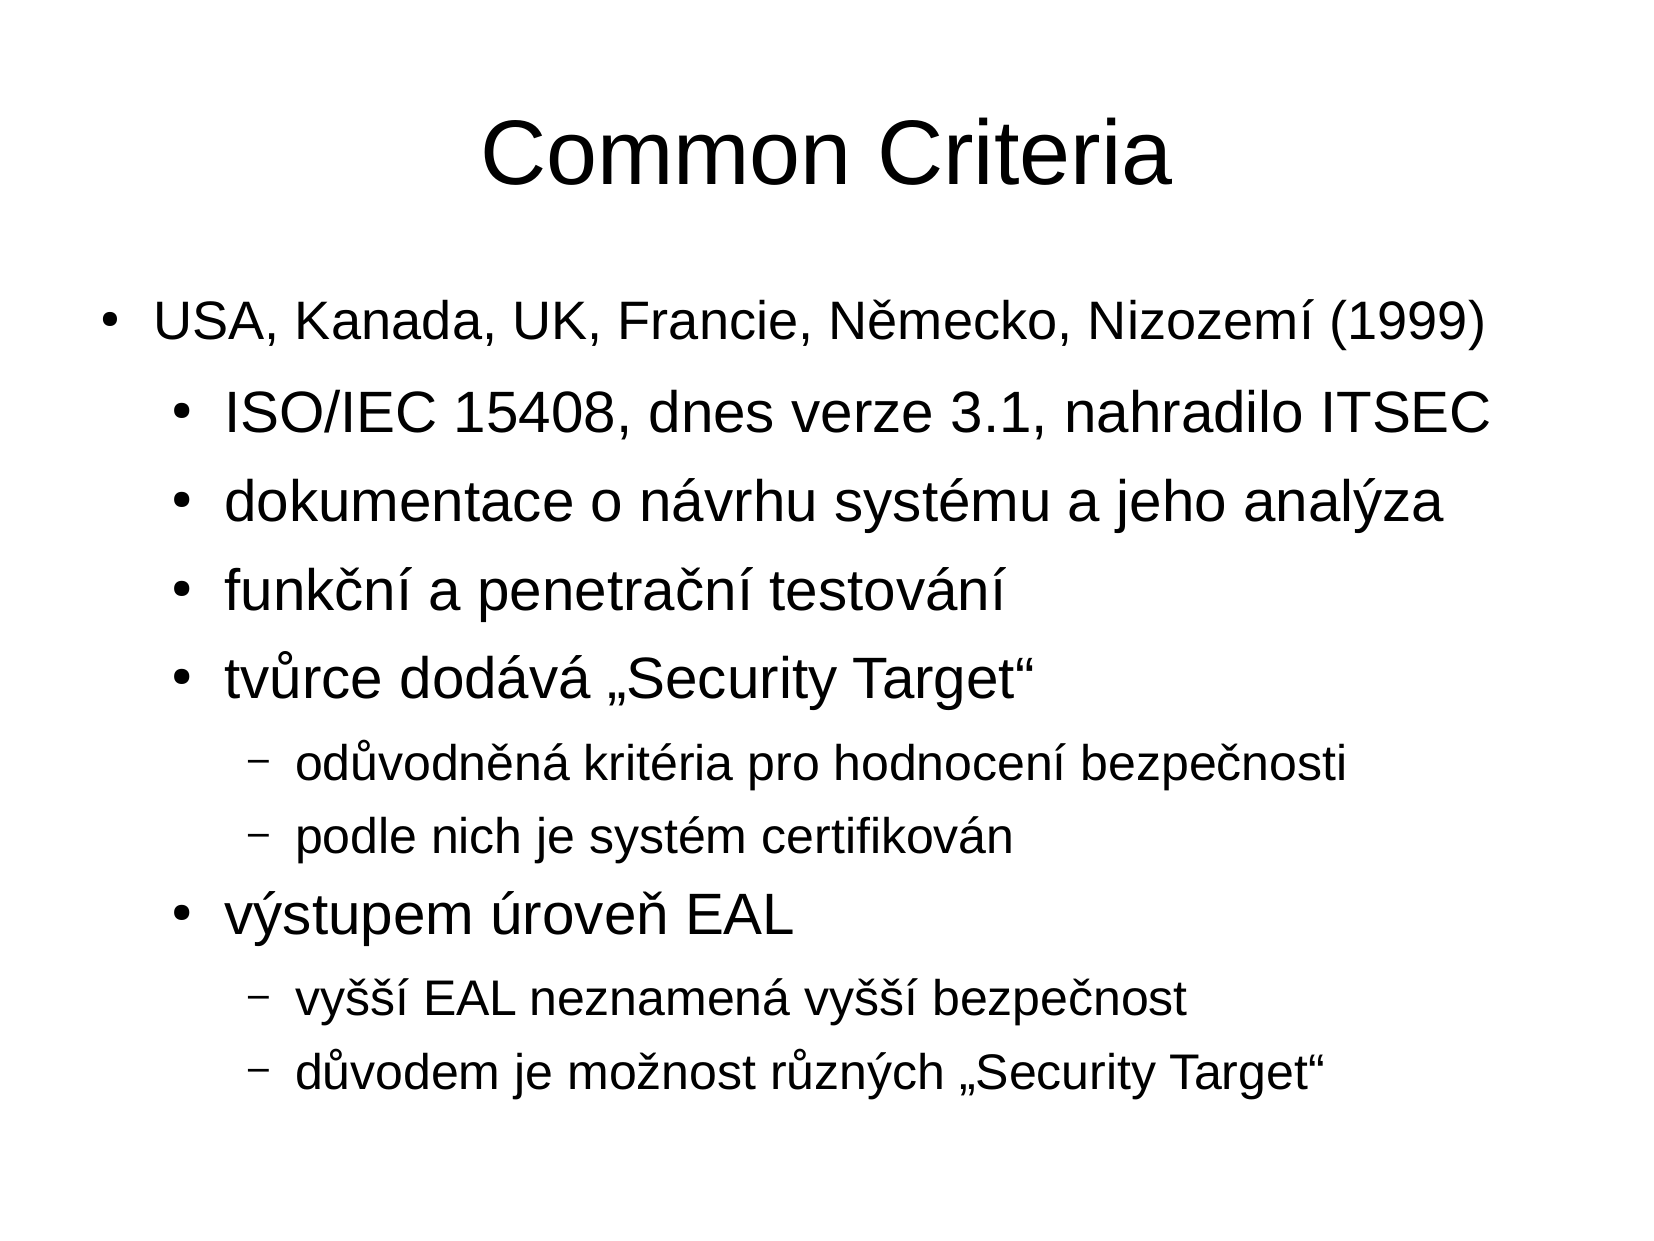

# Common Criteria
USA, Kanada, UK, Francie, Německo, Nizozemí (1999)
ISO/IEC 15408, dnes verze 3.1, nahradilo ITSEC
dokumentace o návrhu systému a jeho analýza
funkční a penetrační testování
tvůrce dodává „Security Target“
odůvodněná kritéria pro hodnocení bezpečnosti
podle nich je systém certifikován
výstupem úroveň EAL
vyšší EAL neznamená vyšší bezpečnost
důvodem je možnost různých „Security Target“